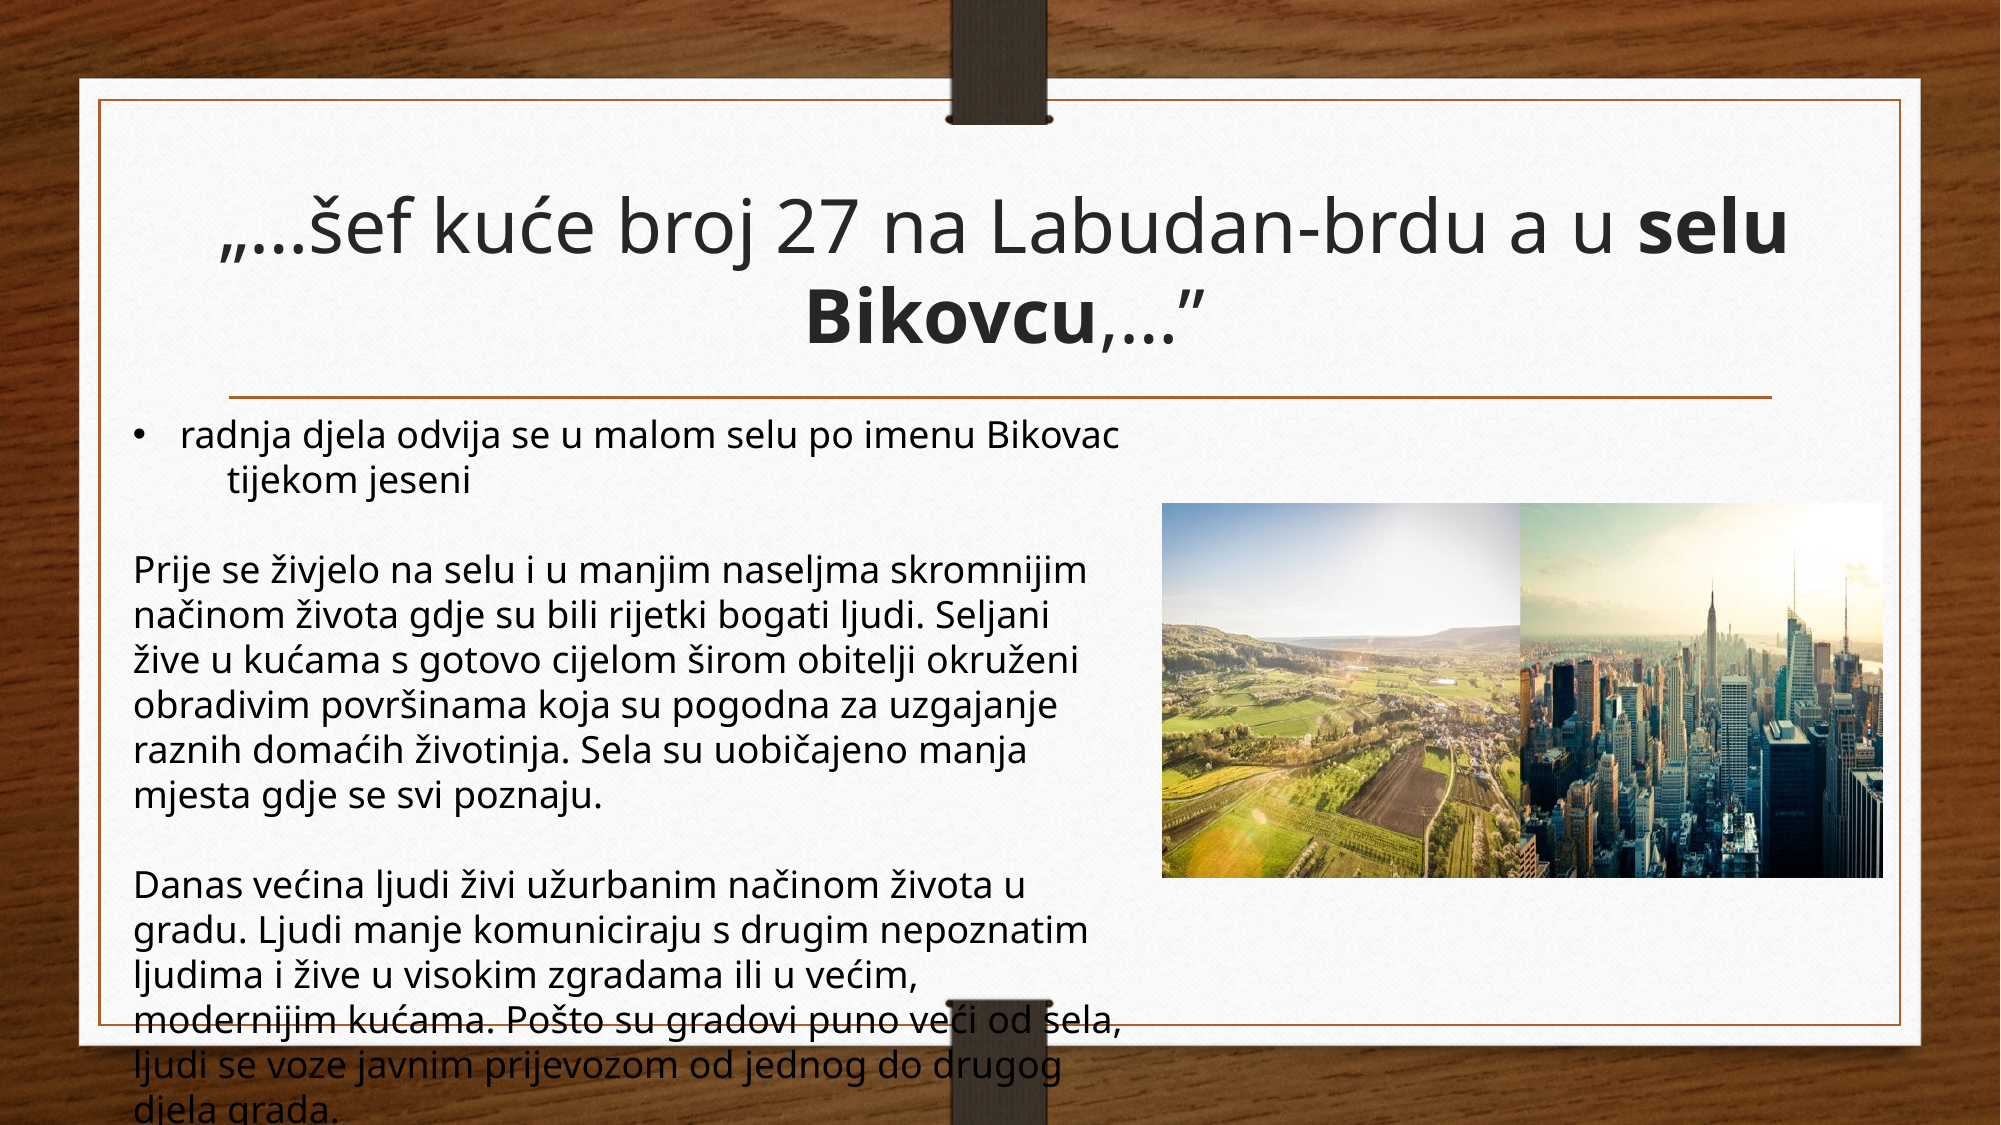

# „…šef kuće broj 27 na Labudan-brdu a u selu Bikovcu,…”
radnja djela odvija se u malom selu po imenu Bikovac tijekom jeseni
Prije se živjelo na selu i u manjim naseljma skromnijim načinom života gdje su bili rijetki bogati ljudi. Seljani žive u kućama s gotovo cijelom širom obitelji okruženi obradivim površinama koja su pogodna za uzgajanje raznih domaćih životinja. Sela su uobičajeno manja mjesta gdje se svi poznaju.
Danas većina ljudi živi užurbanim načinom života u gradu. Ljudi manje komuniciraju s drugim nepoznatim ljudima i žive u visokim zgradama ili u većim, modernijim kućama. Pošto su gradovi puno veći od sela, ljudi se voze javnim prijevozom od jednog do drugog djela grada.